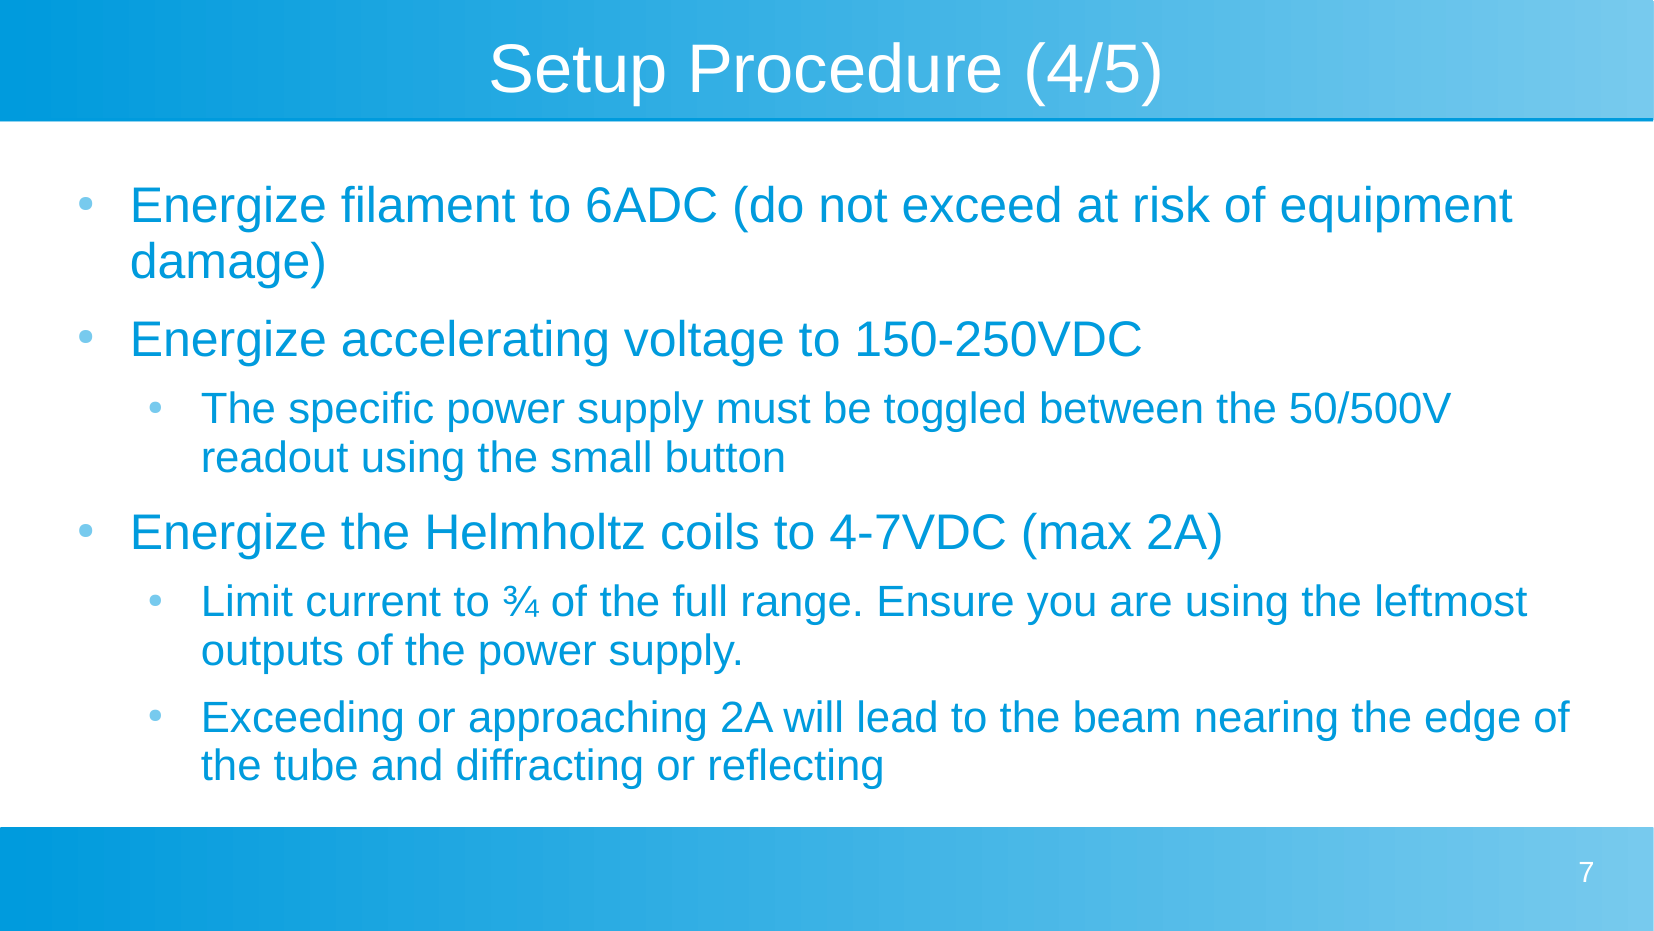

# Setup Procedure (4/5)
Energize filament to 6ADC (do not exceed at risk of equipment damage)
Energize accelerating voltage to 150-250VDC
The specific power supply must be toggled between the 50/500V readout using the small button
Energize the Helmholtz coils to 4-7VDC (max 2A)
Limit current to ¾ of the full range. Ensure you are using the leftmost outputs of the power supply.
Exceeding or approaching 2A will lead to the beam nearing the edge of the tube and diffracting or reflecting
7